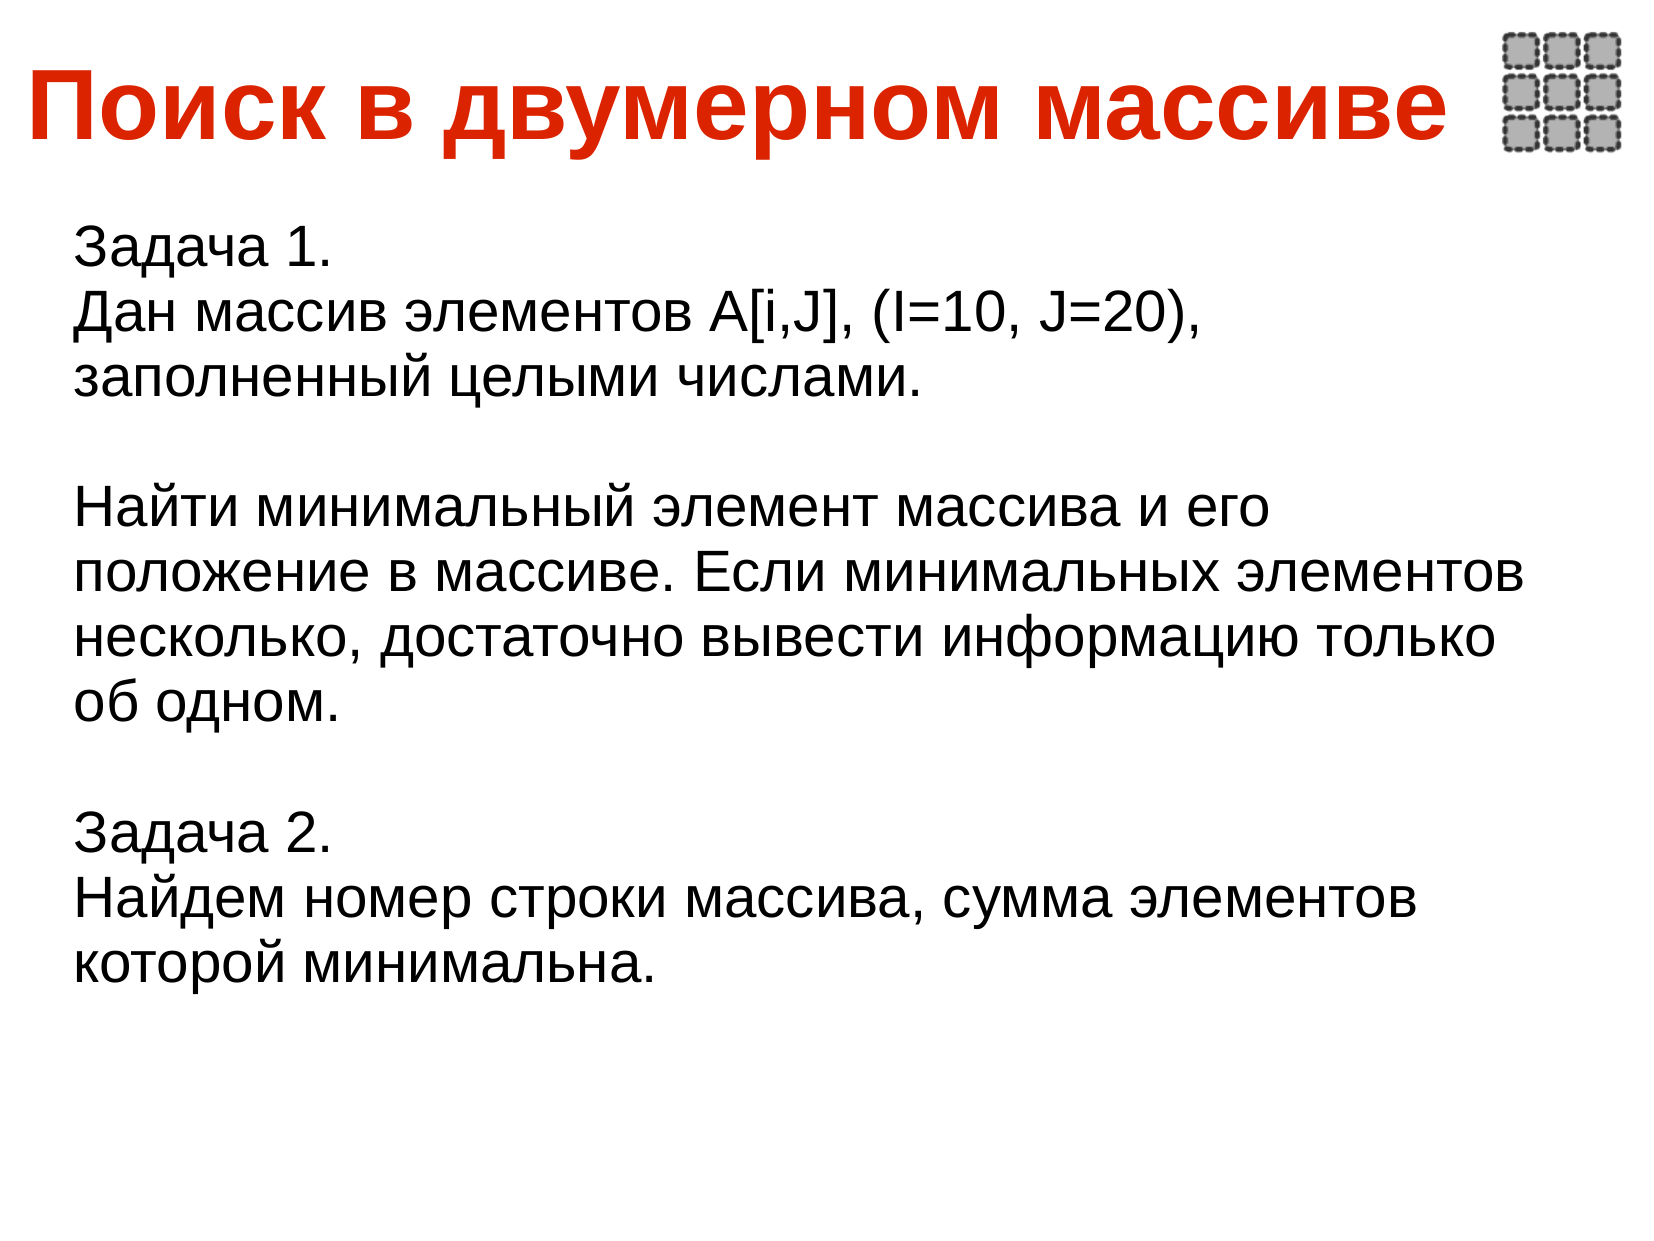

Поиск в двумерном массиве
Задача 1.
Дан массив элементов A[i,J], (I=10, J=20), заполненный целыми числами.
Найти минимальный элемент массива и его положение в массиве. Если минимальных элементов несколько, достаточно вывести информацию только об одном.
Задача 2.
Найдем номер строки массива, сумма элементов которой минимальна.